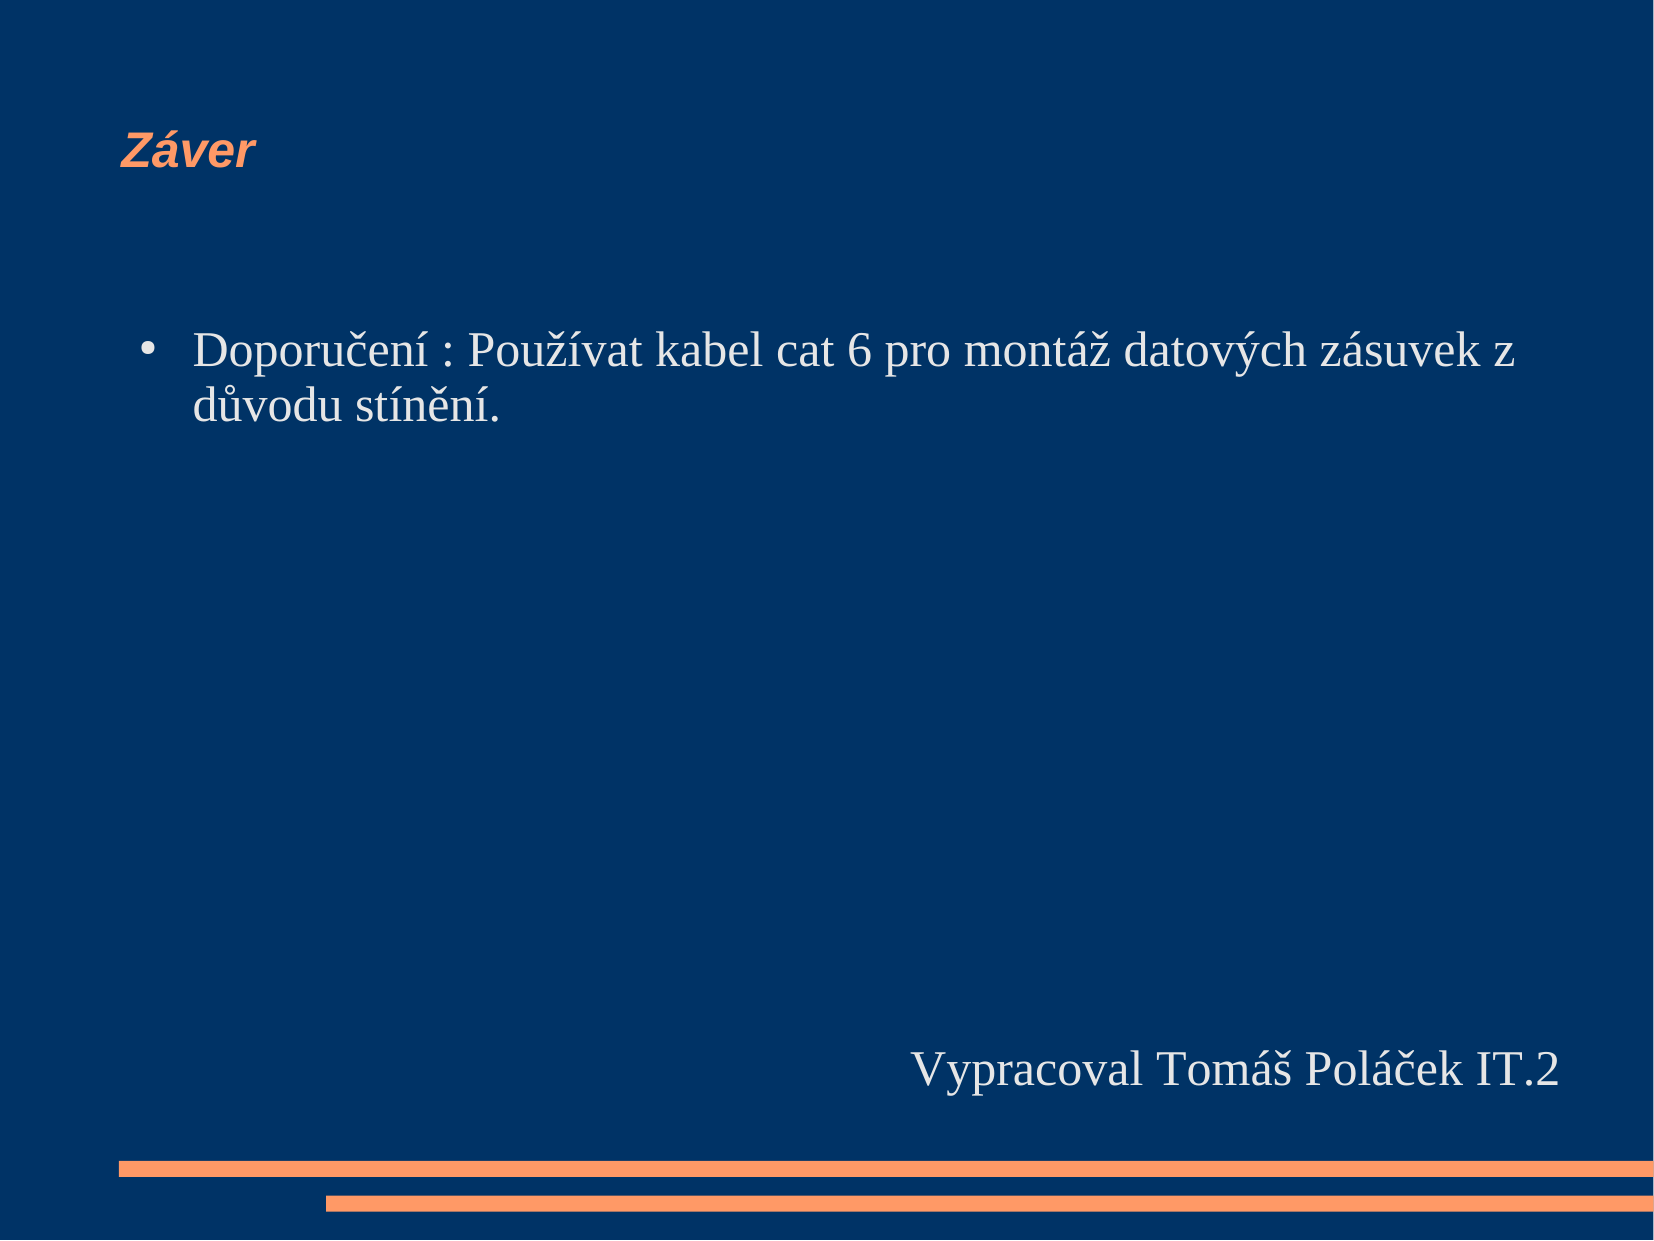

# Záver
Doporučení : Používat kabel cat 6 pro montáž datových zásuvek z důvodu stínění.
Vypracoval Tomáš Poláček IT.2